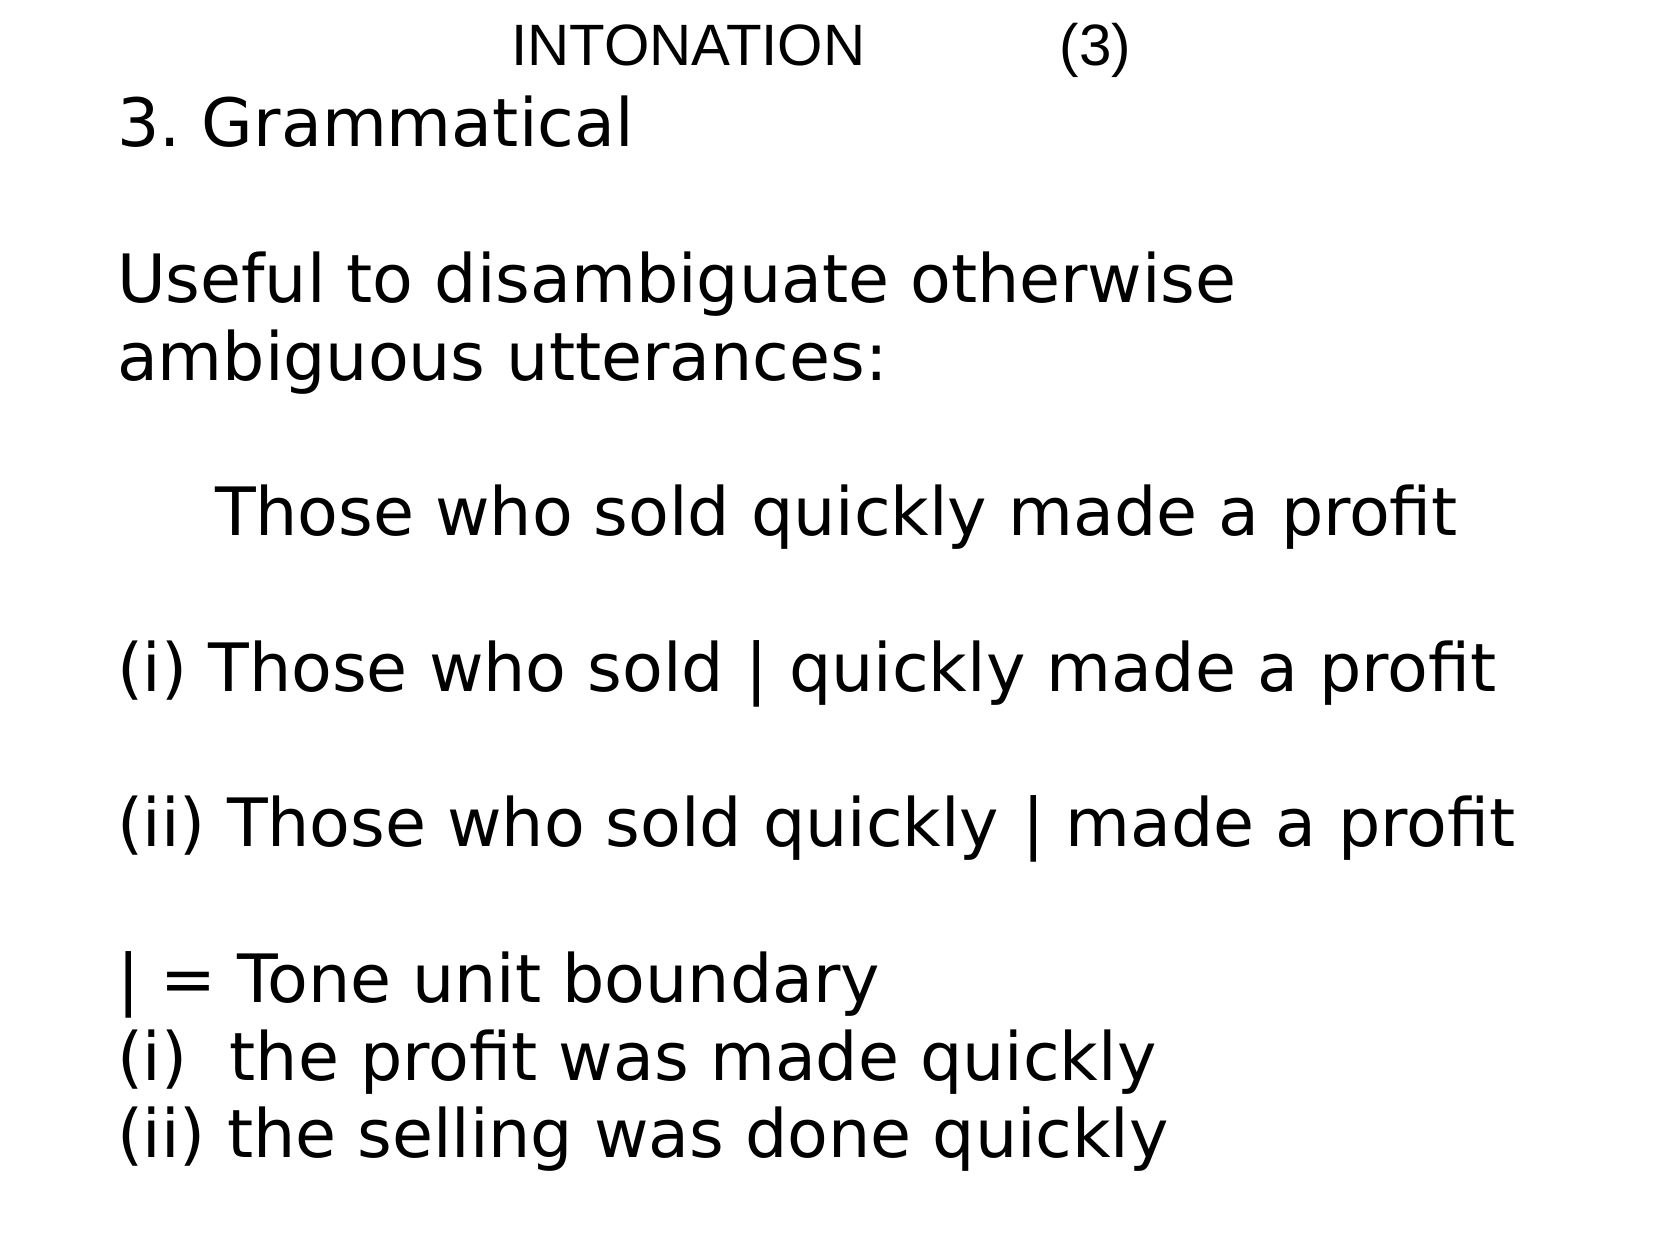

# INTONATION (3)
3. Grammatical
Useful to disambiguate otherwise ambiguous utterances:
Those who sold quickly made a profit
(i) Those who sold | quickly made a profit
(ii) Those who sold quickly | made a profit
| = Tone unit boundary
(i) the profit was made quickly
(ii) the selling was done quickly